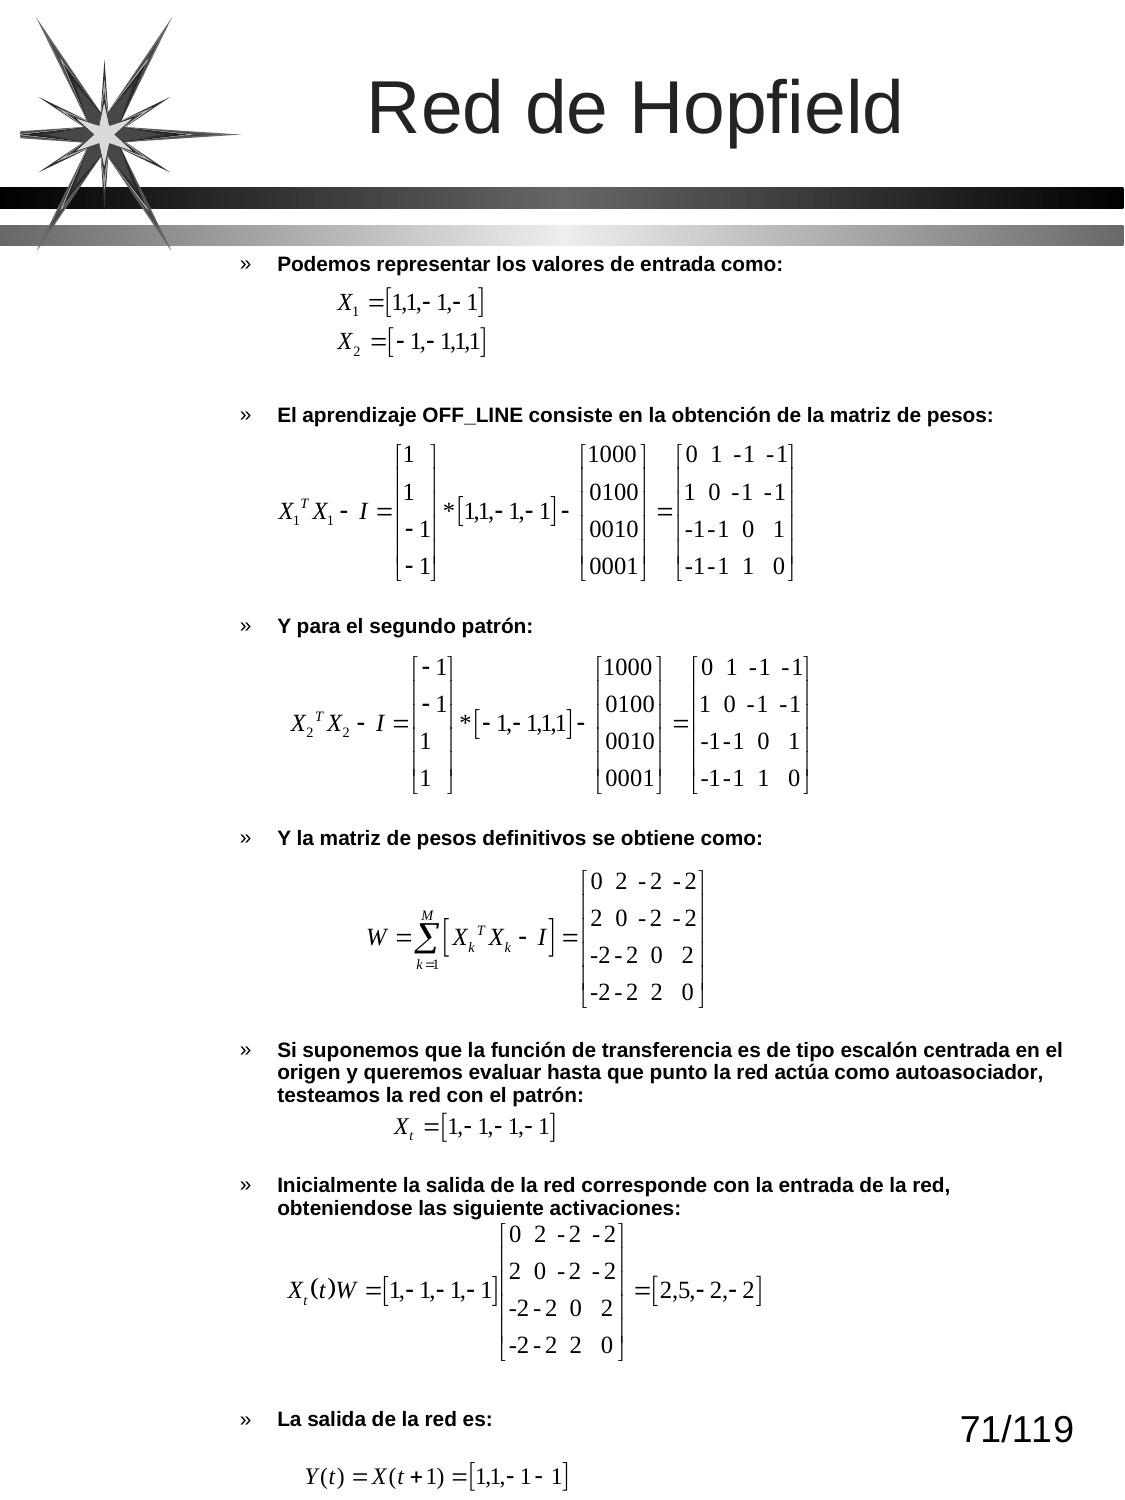

# Red de Hopfield
Podemos representar los valores de entrada como:
El aprendizaje OFF_LINE consiste en la obtención de la matriz de pesos:
Y para el segundo patrón:
Y la matriz de pesos definitivos se obtiene como:
Si suponemos que la función de transferencia es de tipo escalón centrada en el origen y queremos evaluar hasta que punto la red actúa como autoasociador, testeamos la red con el patrón:
Inicialmente la salida de la red corresponde con la entrada de la red, obteniendose las siguiente activaciones:
La salida de la red es: